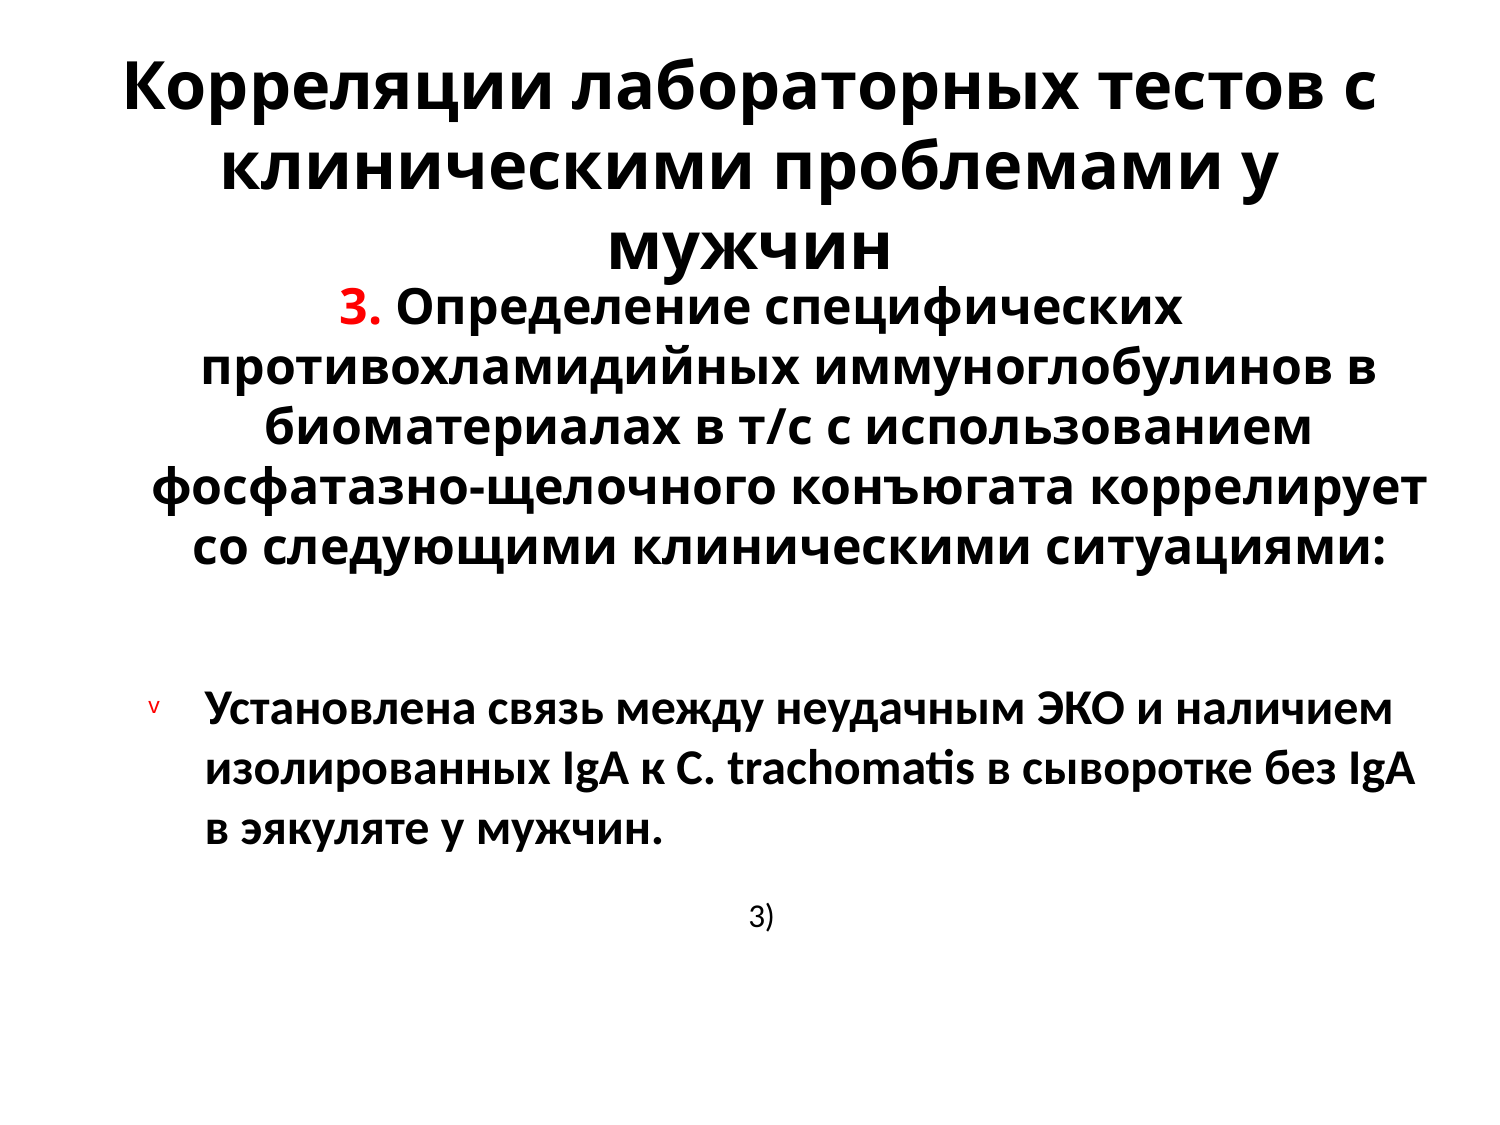

# Корреляции лабораторных тестов с клиническими проблемами у мужчин
3. Определение специфических противохламидийных иммуноглобулинов в биоматериалах в т/с с использованием фосфатазно-щелочного конъюгата коррелирует со следующими клиническими ситуациями:
Установлена связь между неудачным ЭКО и наличием изолированных IgA к C. trachomatis в сыворотке без IgA в эякуляте у мужчин.
3)